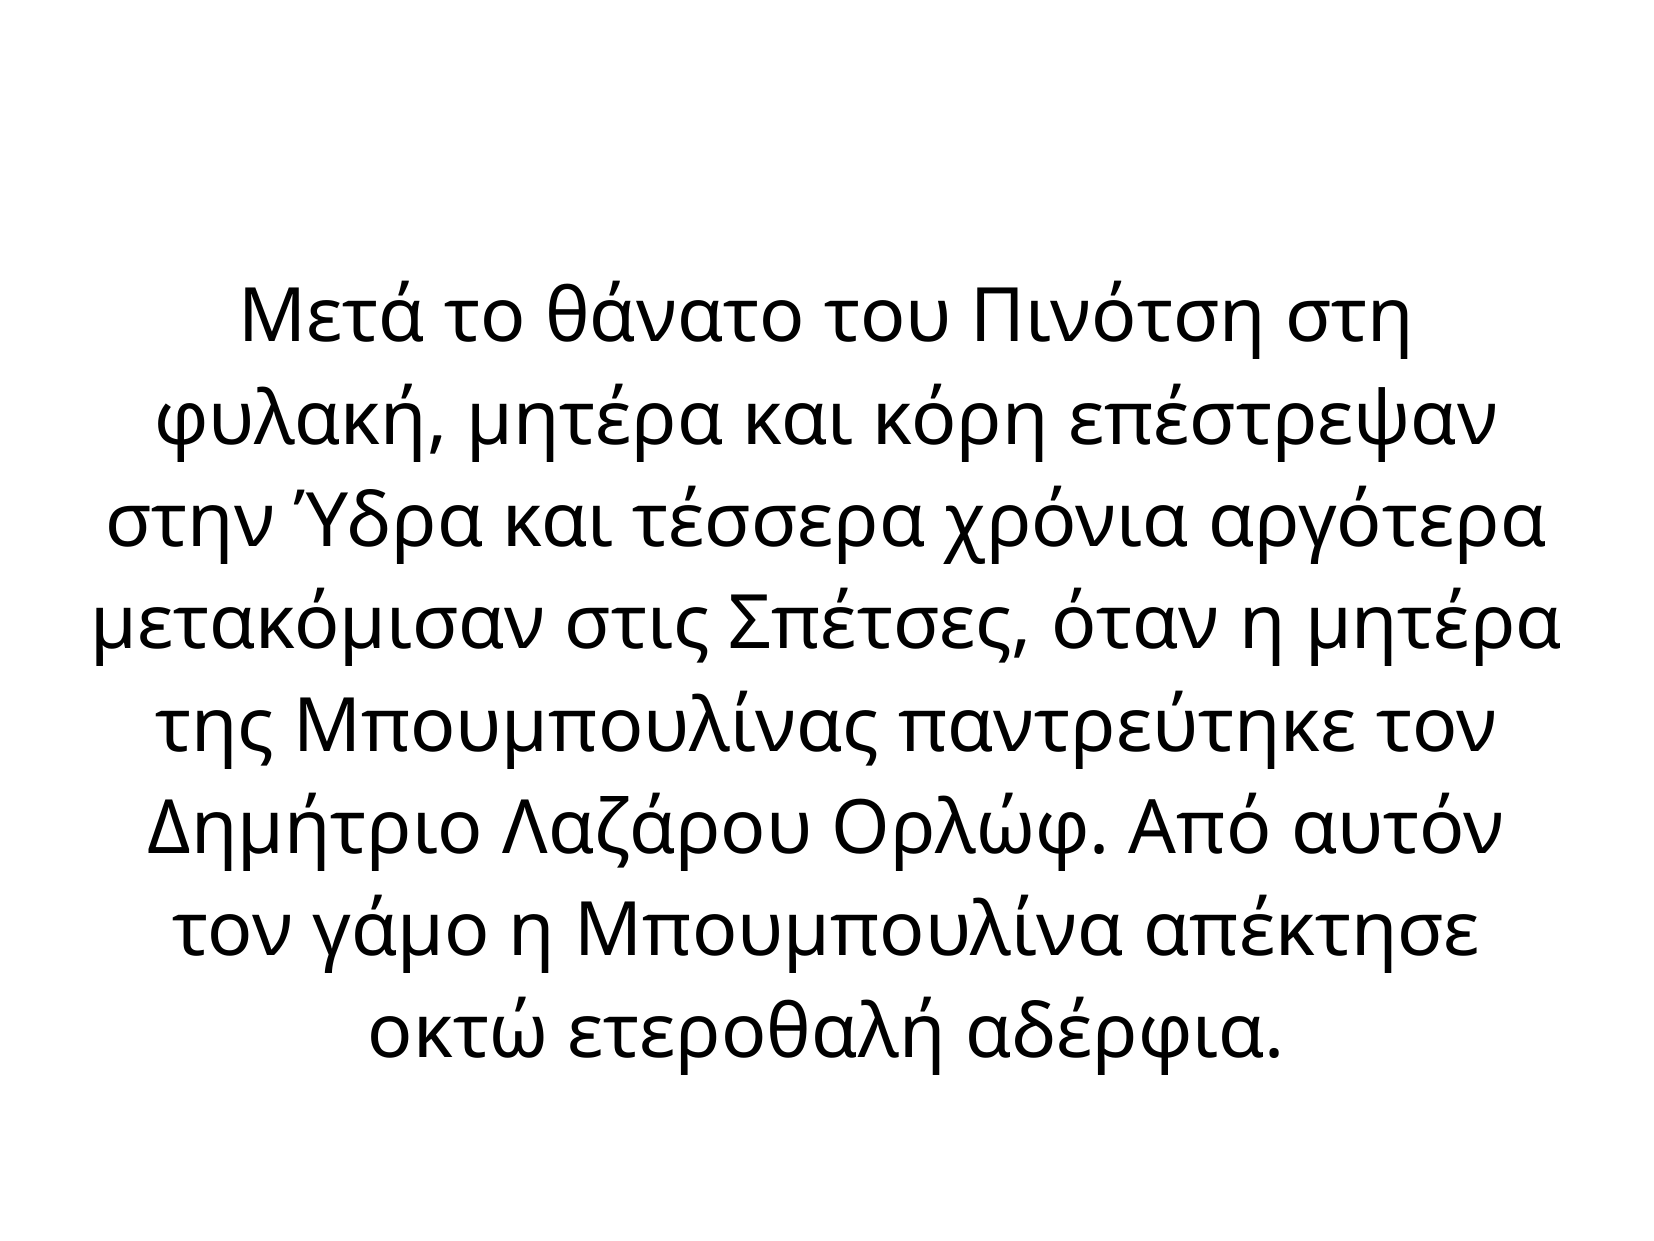

# Μετά το θάνατο του Πινότση στη φυλακή, μητέρα και κόρη επέστρεψαν στην Ύδρα και τέσσερα χρόνια αργότερα μετακόμισαν στις Σπέτσες, όταν η μητέρα της Μπουμπουλίνας παντρεύτηκε τον Δημήτριο Λαζάρου Ορλώφ. Από αυτόν τον γάμο η Μπουμπουλίνα απέκτησε οκτώ ετεροθαλή αδέρφια.